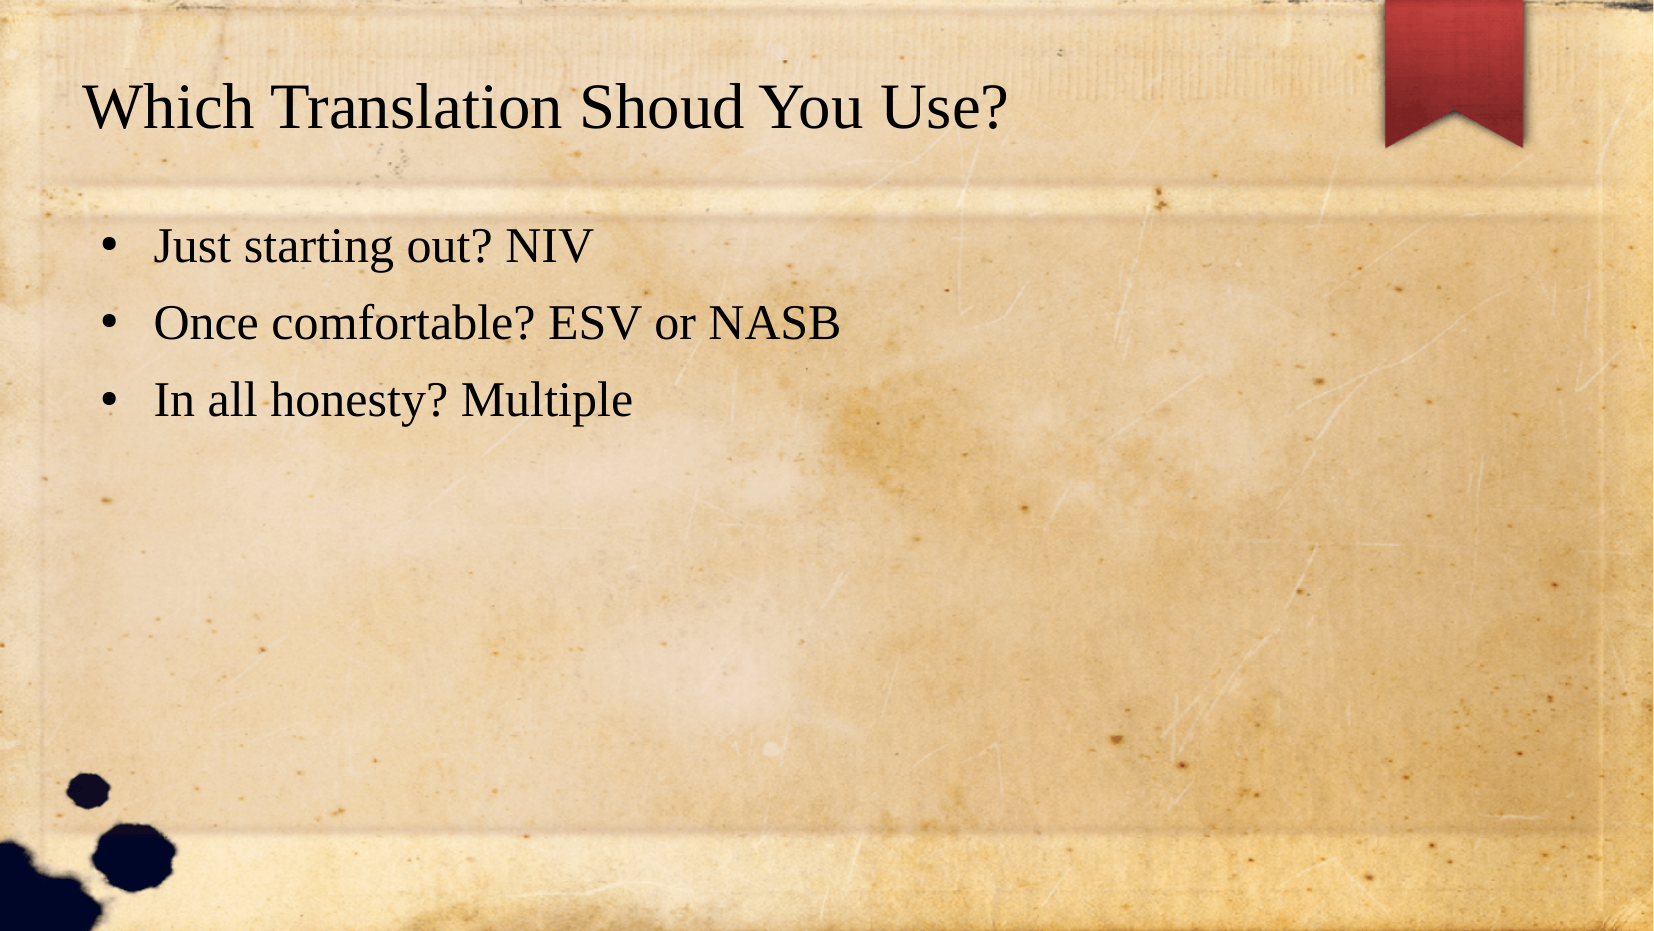

# Which Translation Shoud You Use?
Just starting out? NIV
Once comfortable? ESV or NASB
In all honesty? Multiple